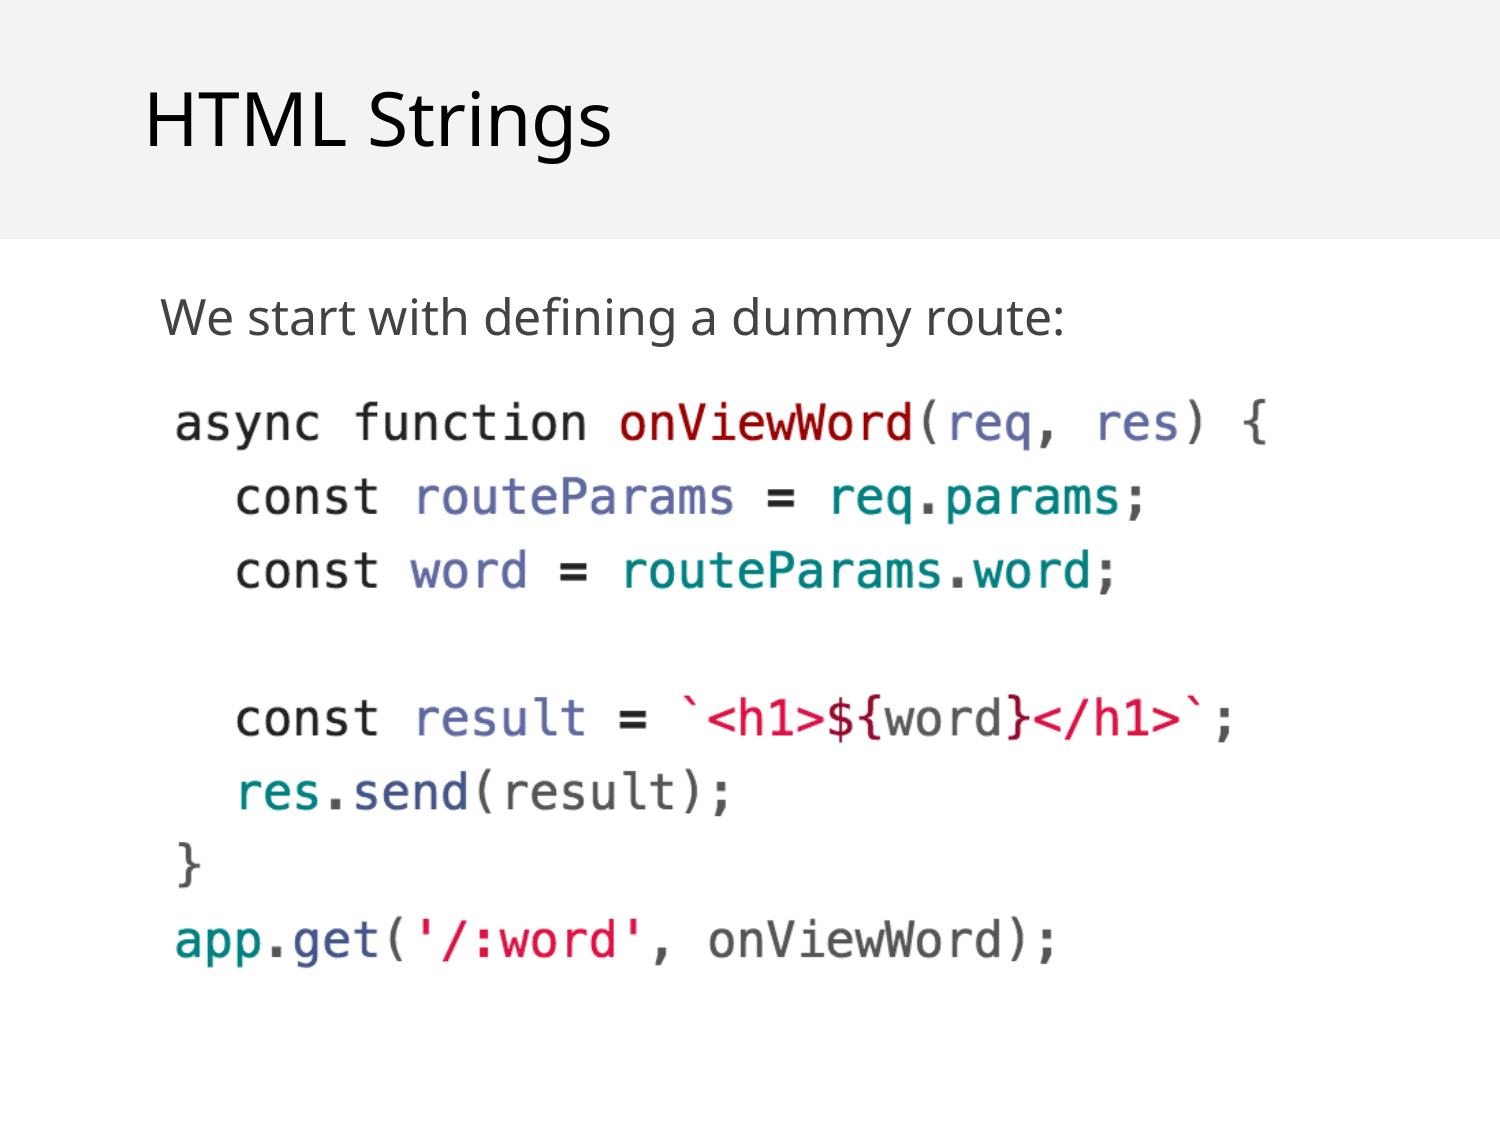

# HTML Strings
We start with defining a dummy route: